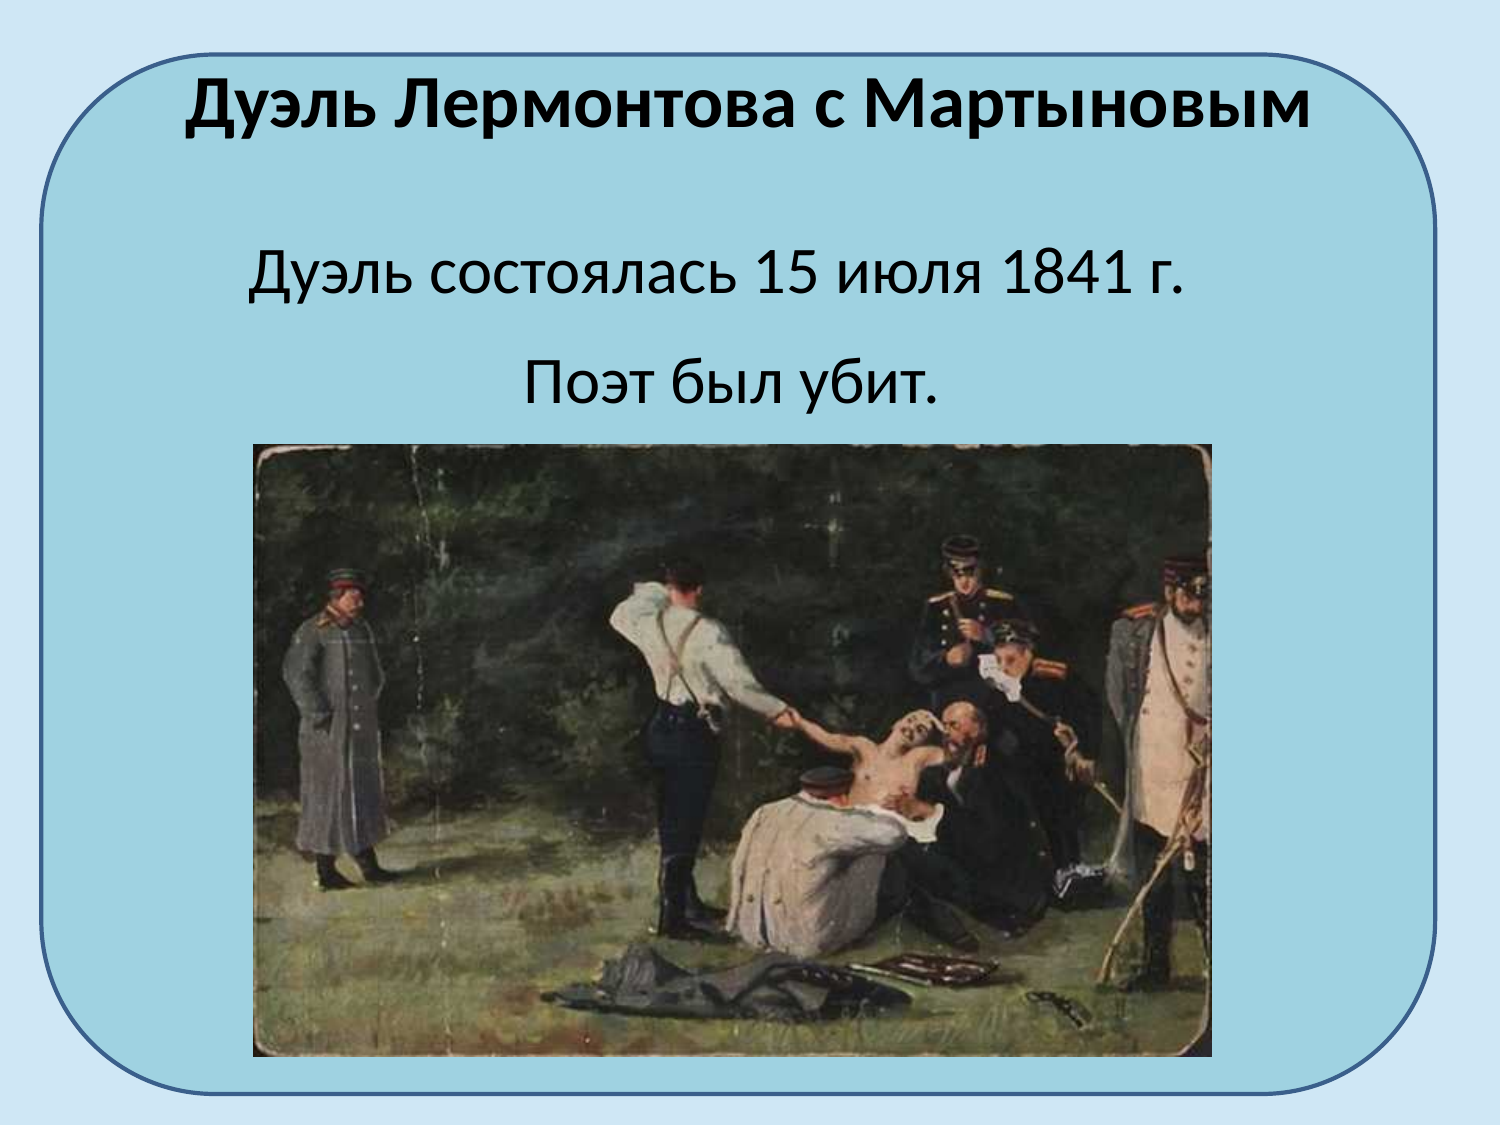

# Дуэль Лермонтова с Мартыновым
Дуэль состоялась 15 июля 1841 г.
 Поэт был убит.